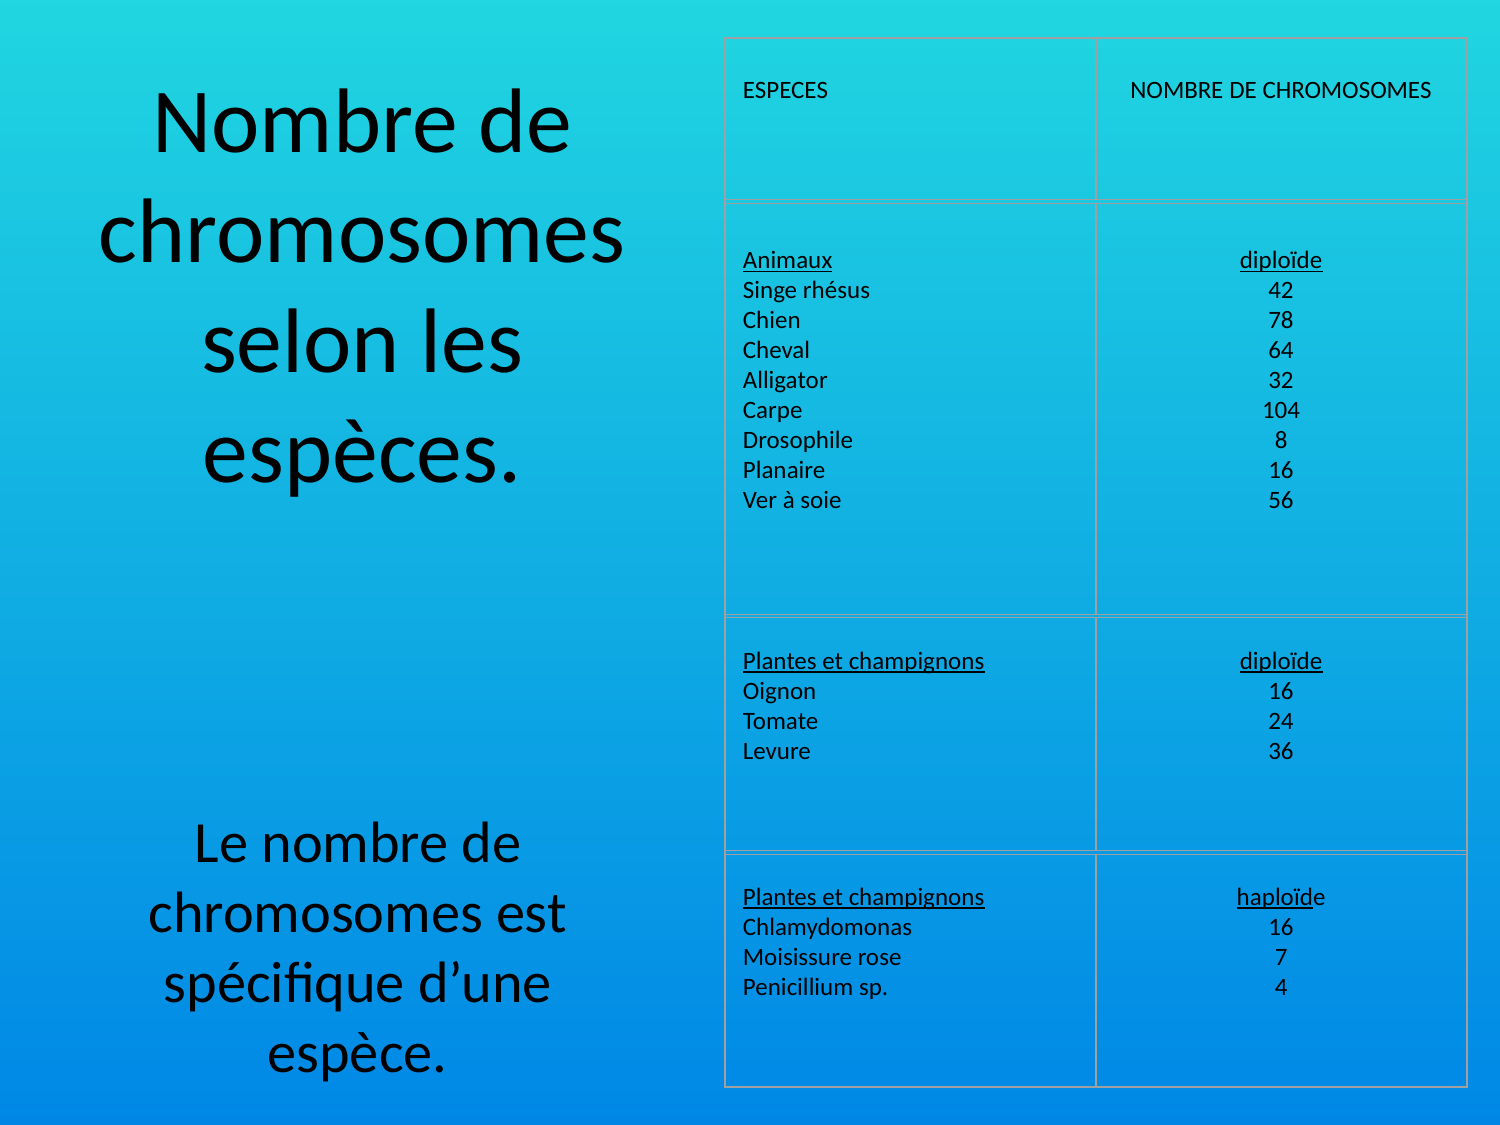

ESPECES
NOMBRE DE CHROMOSOMES
Animaux
Singe rhésus
Chien
Cheval
Alligator
Carpe
Drosophile
Planaire
Ver à soie
diploïde
42
78
64
32
104
8
16
56
Plantes et champignons
Oignon
Tomate
Levure
diploïde
16
24
36
Plantes et champignons
Chlamydomonas
Moisissure rose
Penicillium sp.
haploïde
16
7
4
# Nombre de chromosomes selon les espèces.
Le nombre de chromosomes est spécifique d’une espèce.